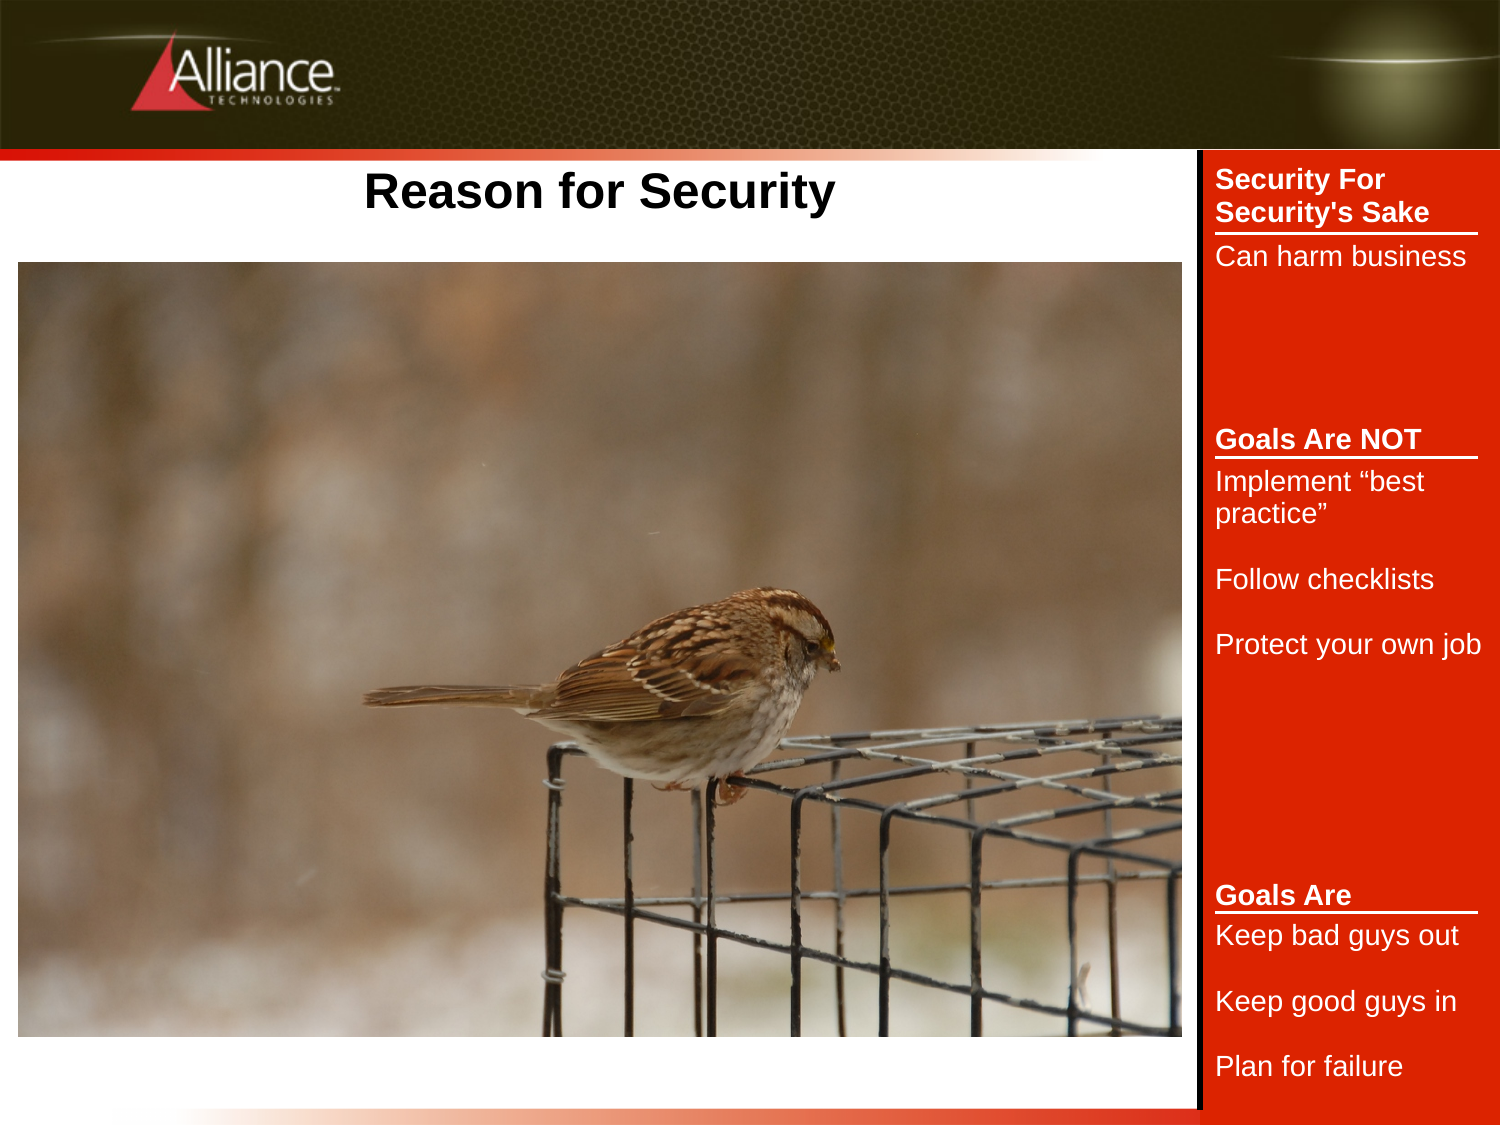

Security For
Security's Sake
Reason for Security
Can harm business
Goals Are NOT
Implement “best practice”
Follow checklists
Protect your own job
Goals Are
Keep bad guys out
Keep good guys in
Plan for failure